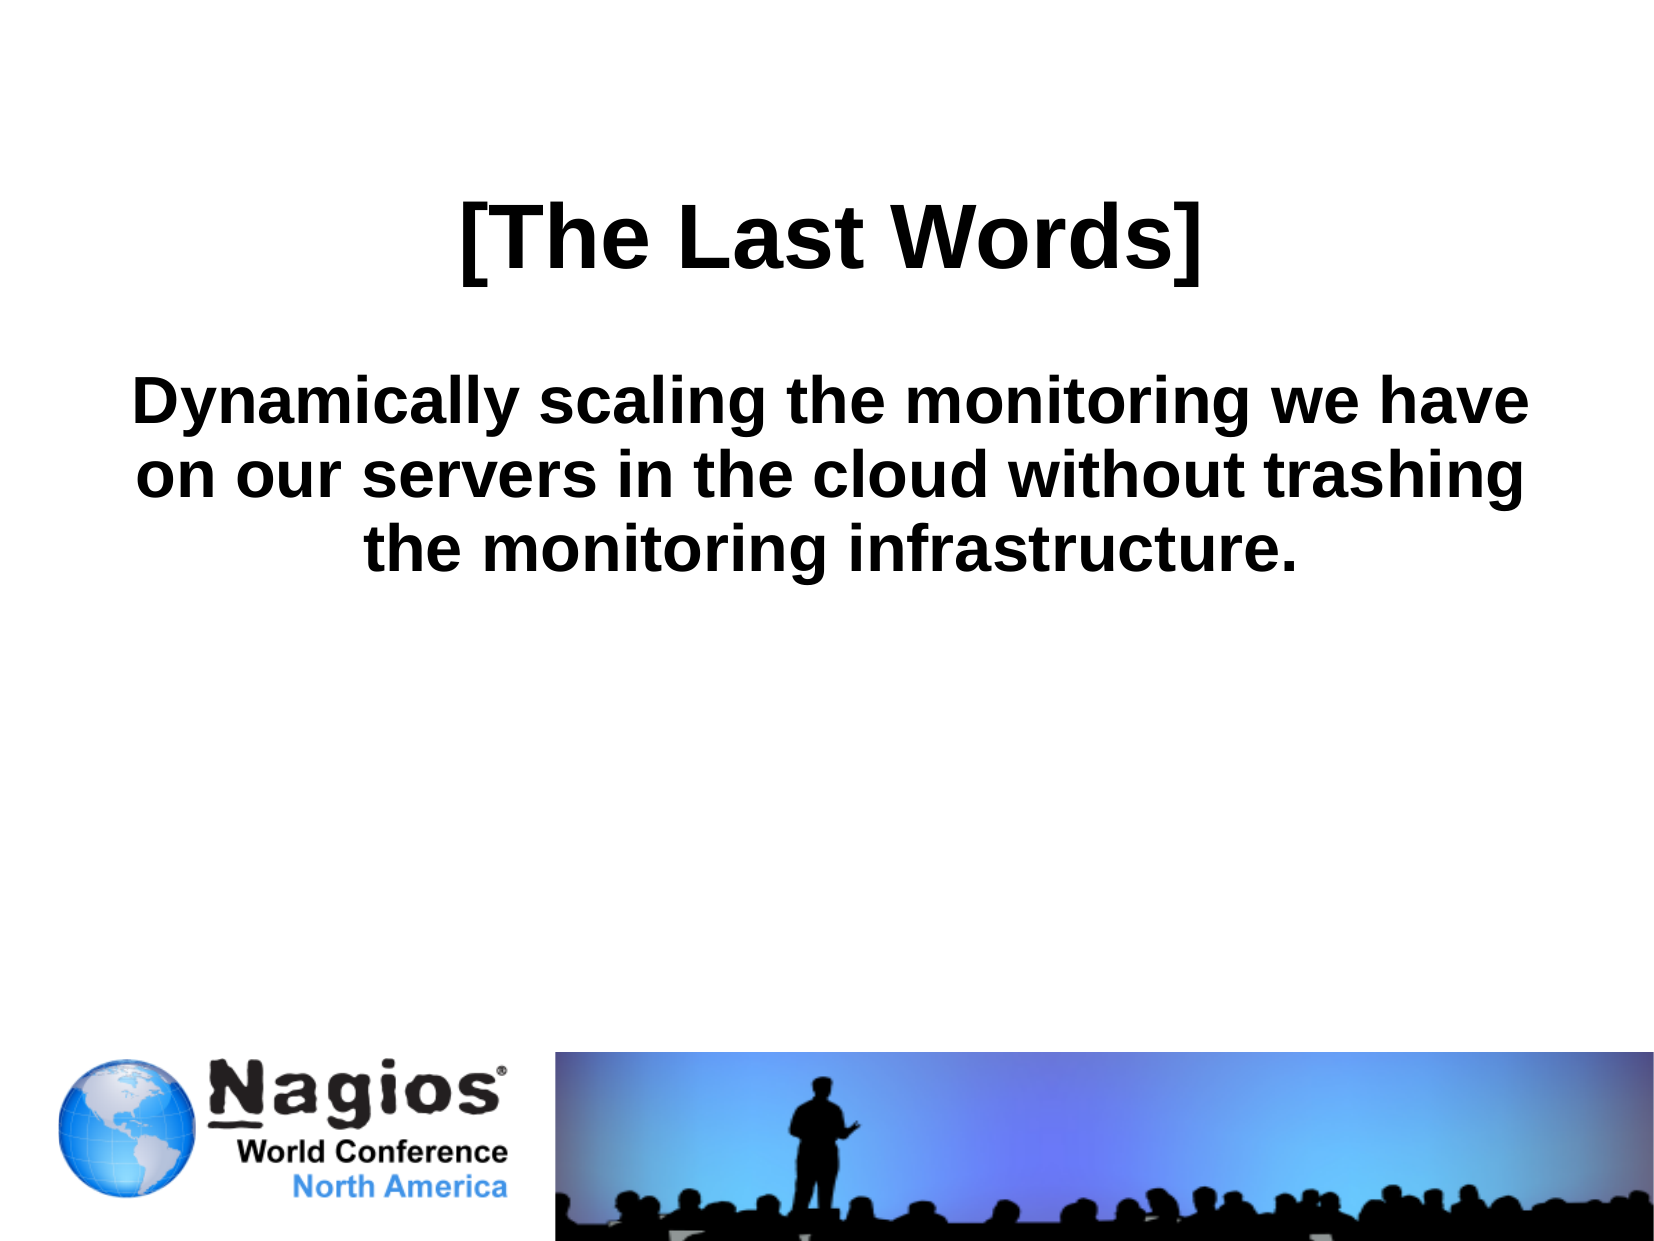

# [The Last Words] Dynamically scaling the monitoring we have on our servers in the cloud without trashing the monitoring infrastructure.
2011
Nagios World Conference